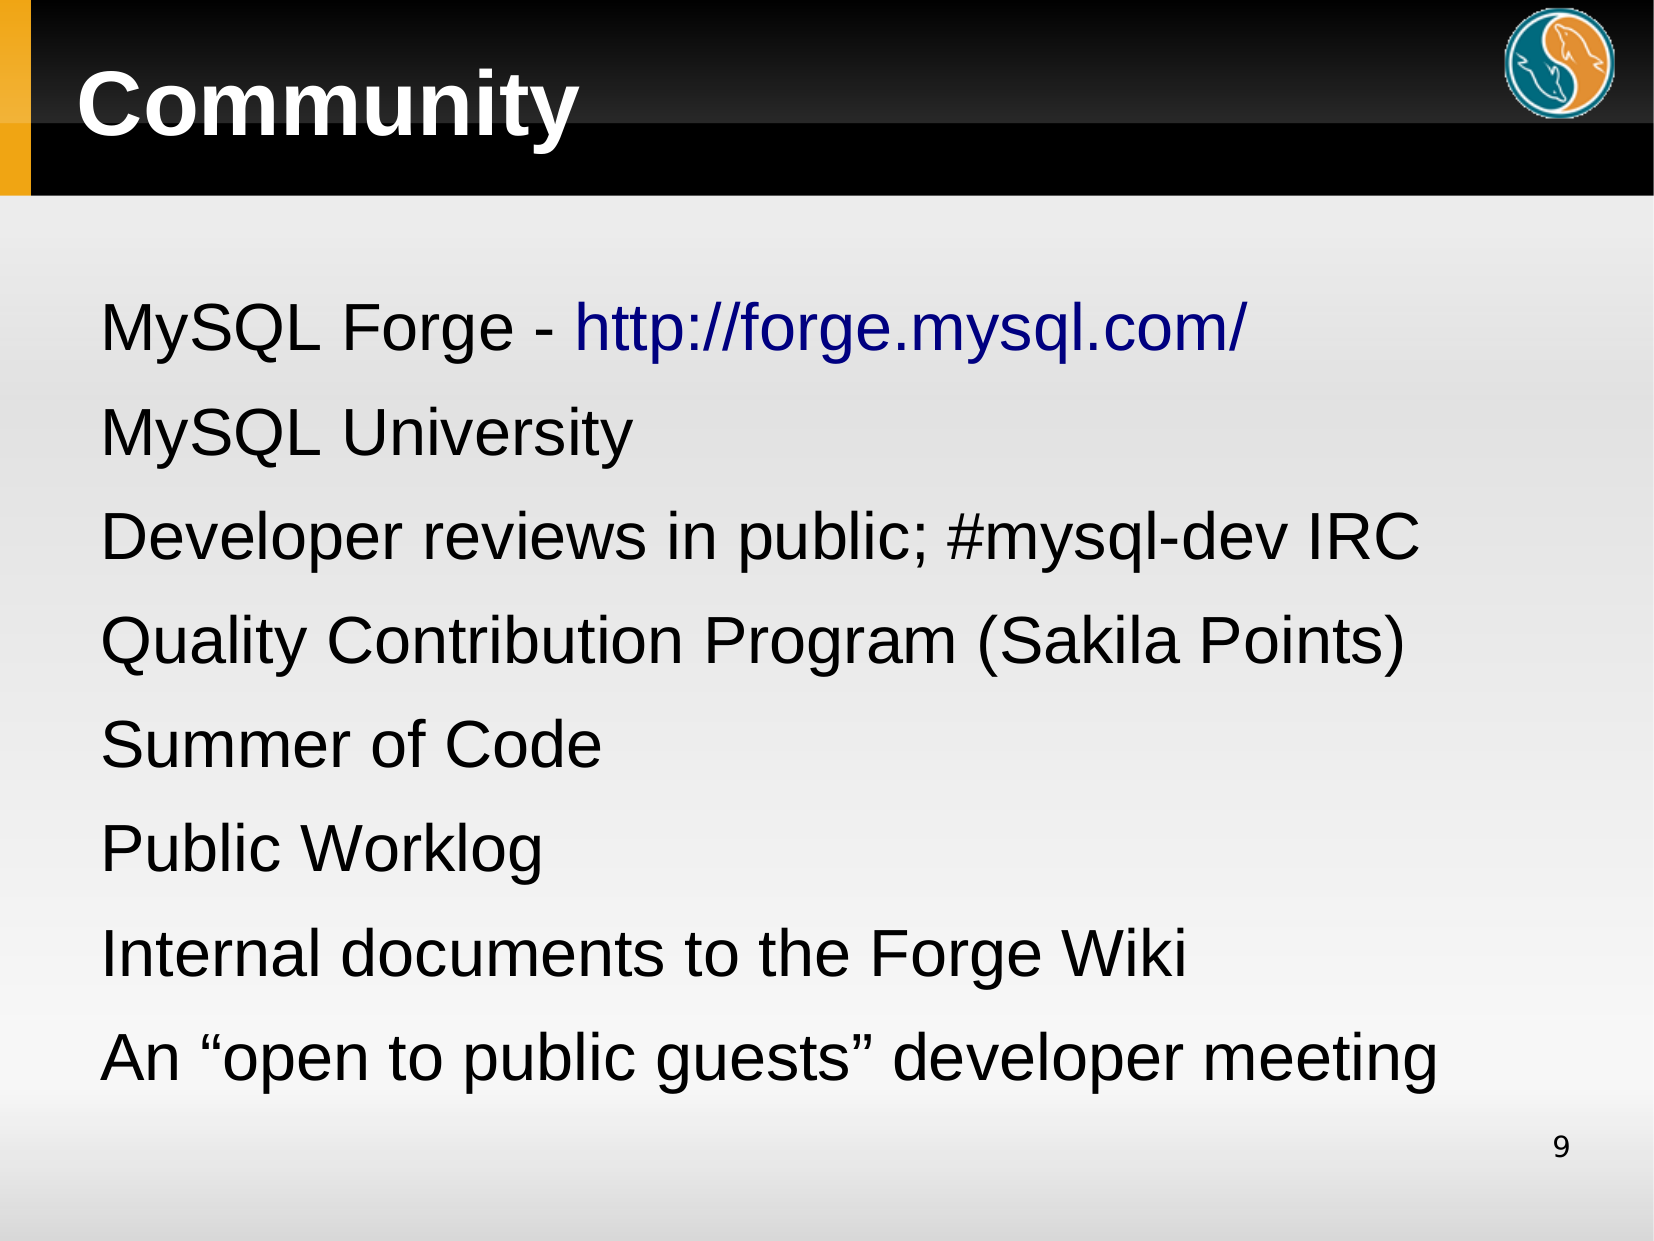

# Community
MySQL Forge - http://forge.mysql.com/
MySQL University
Developer reviews in public; #mysql-dev IRC
Quality Contribution Program (Sakila Points)
Summer of Code
Public Worklog
Internal documents to the Forge Wiki
An “open to public guests” developer meeting
9